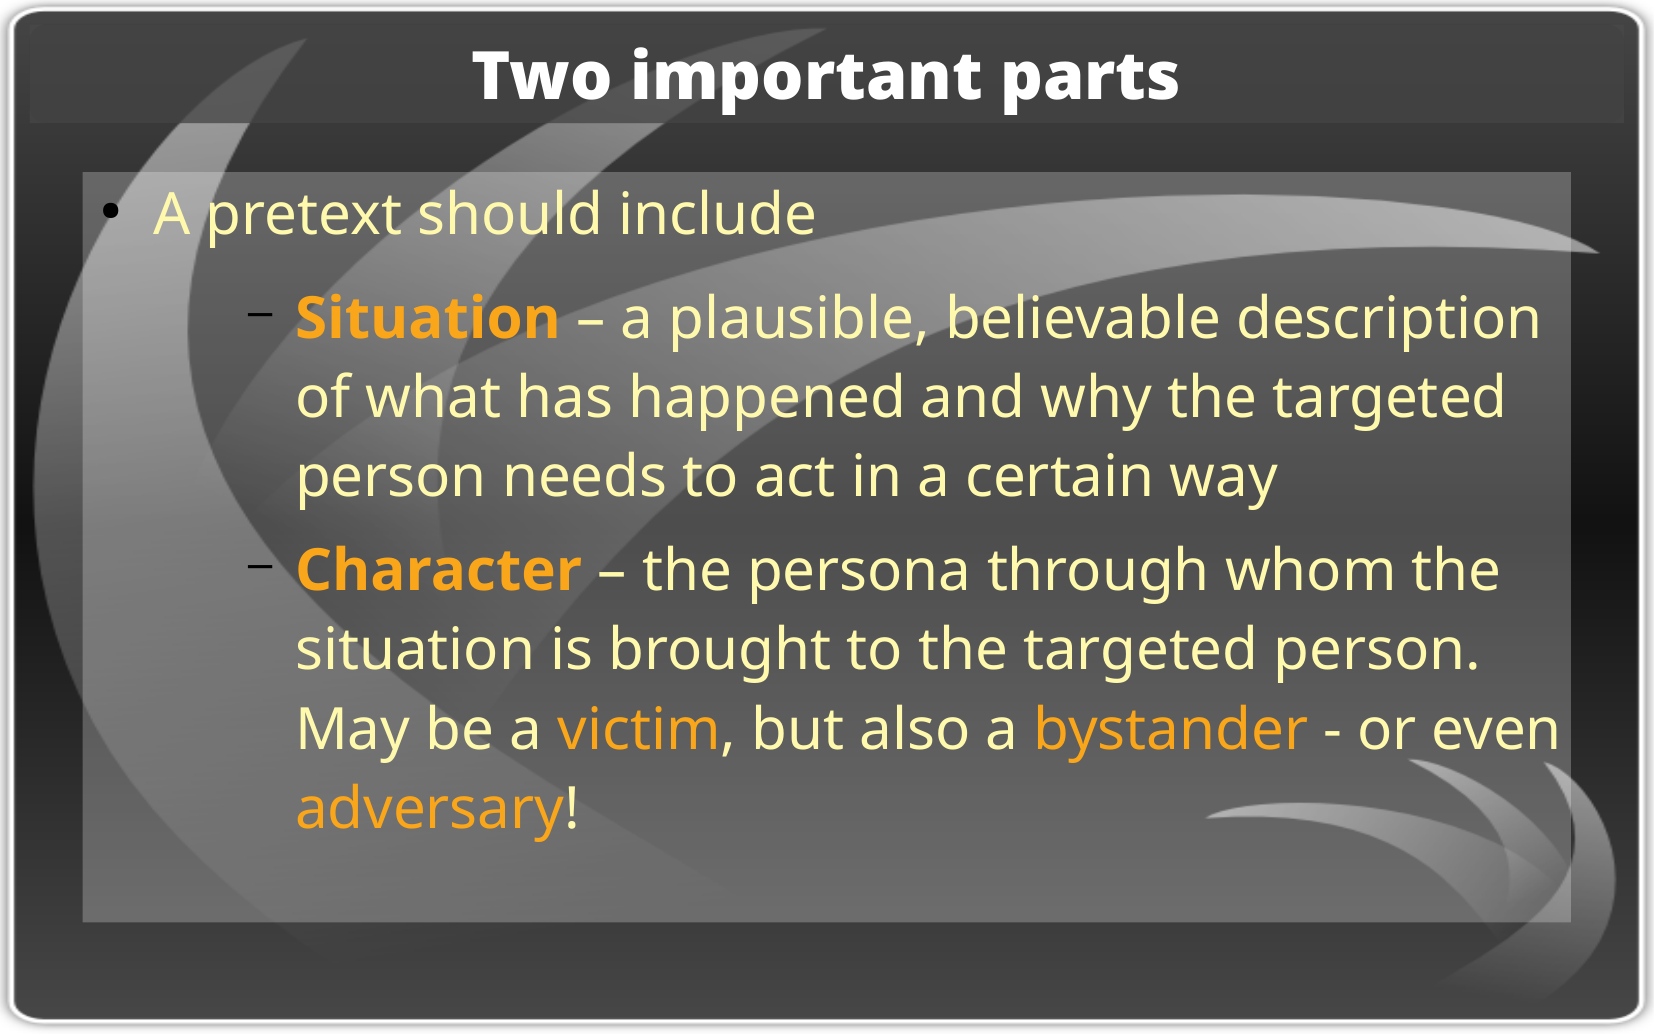

# Two important parts
A pretext should include
Situation – a plausible, believable description of what has happened and why the targeted person needs to act in a certain way
Character – the persona through whom the situation is brought to the targeted person. May be a victim, but also a bystander - or even adversary!